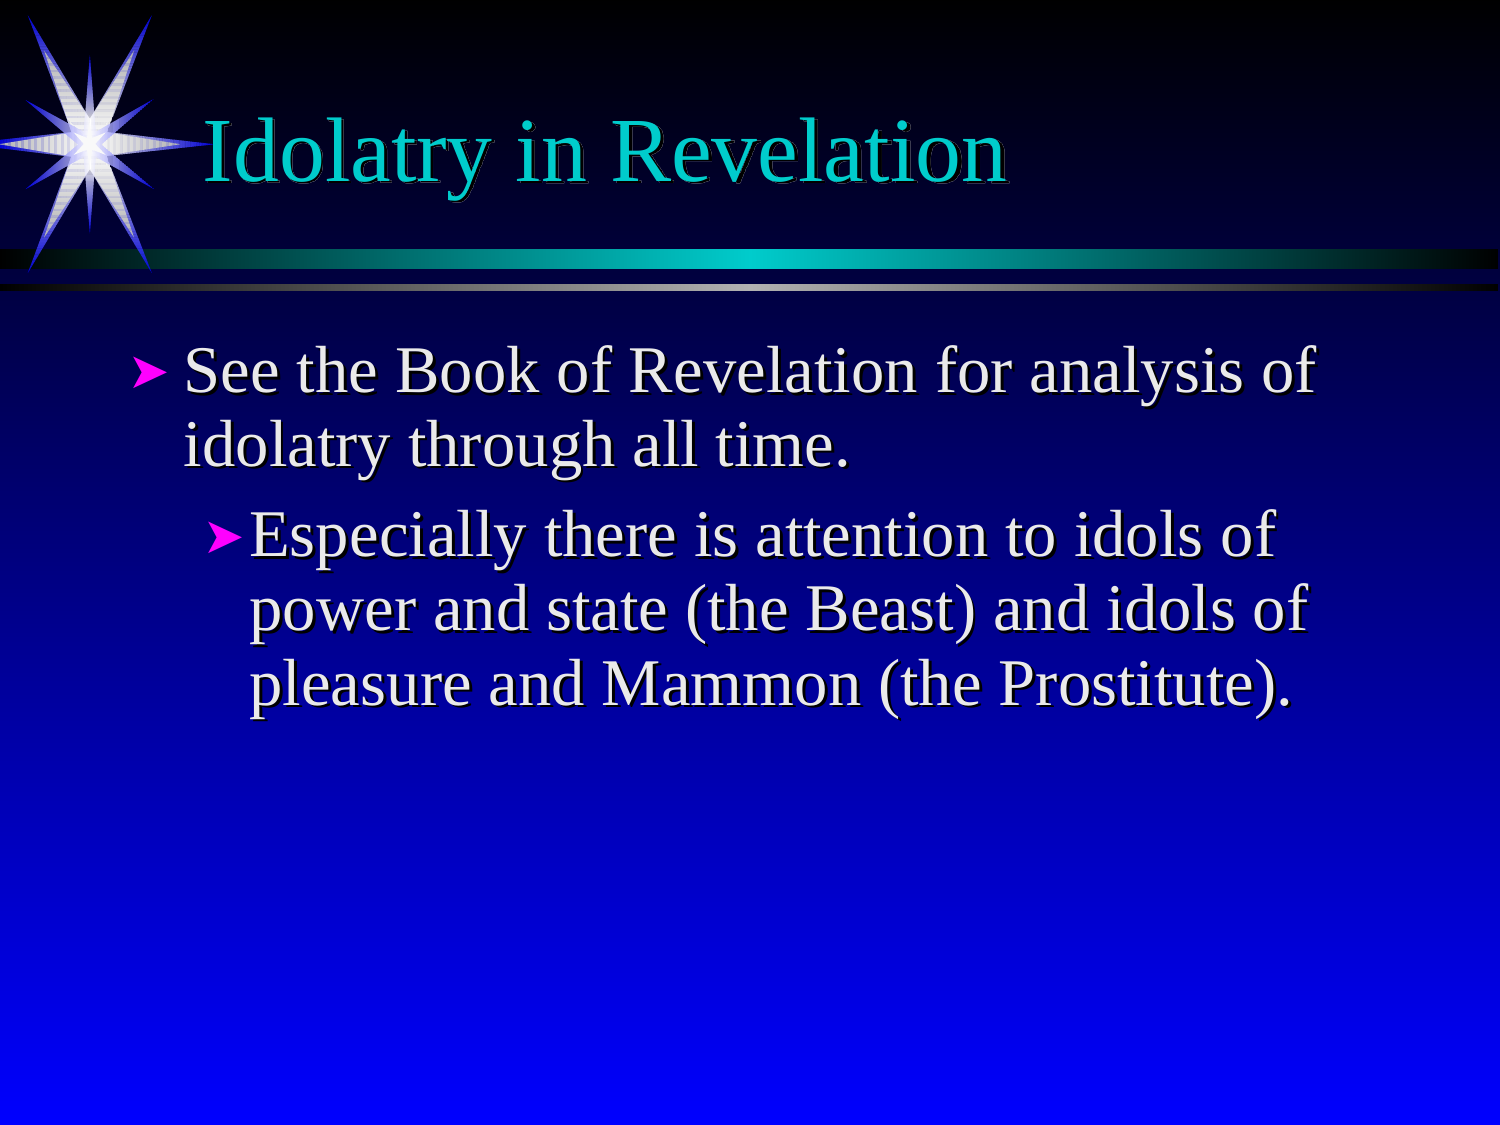

# Idolatry in Revelation
See the Book of Revelation for analysis of idolatry through all time.
Especially there is attention to idols of power and state (the Beast) and idols of pleasure and Mammon (the Prostitute).